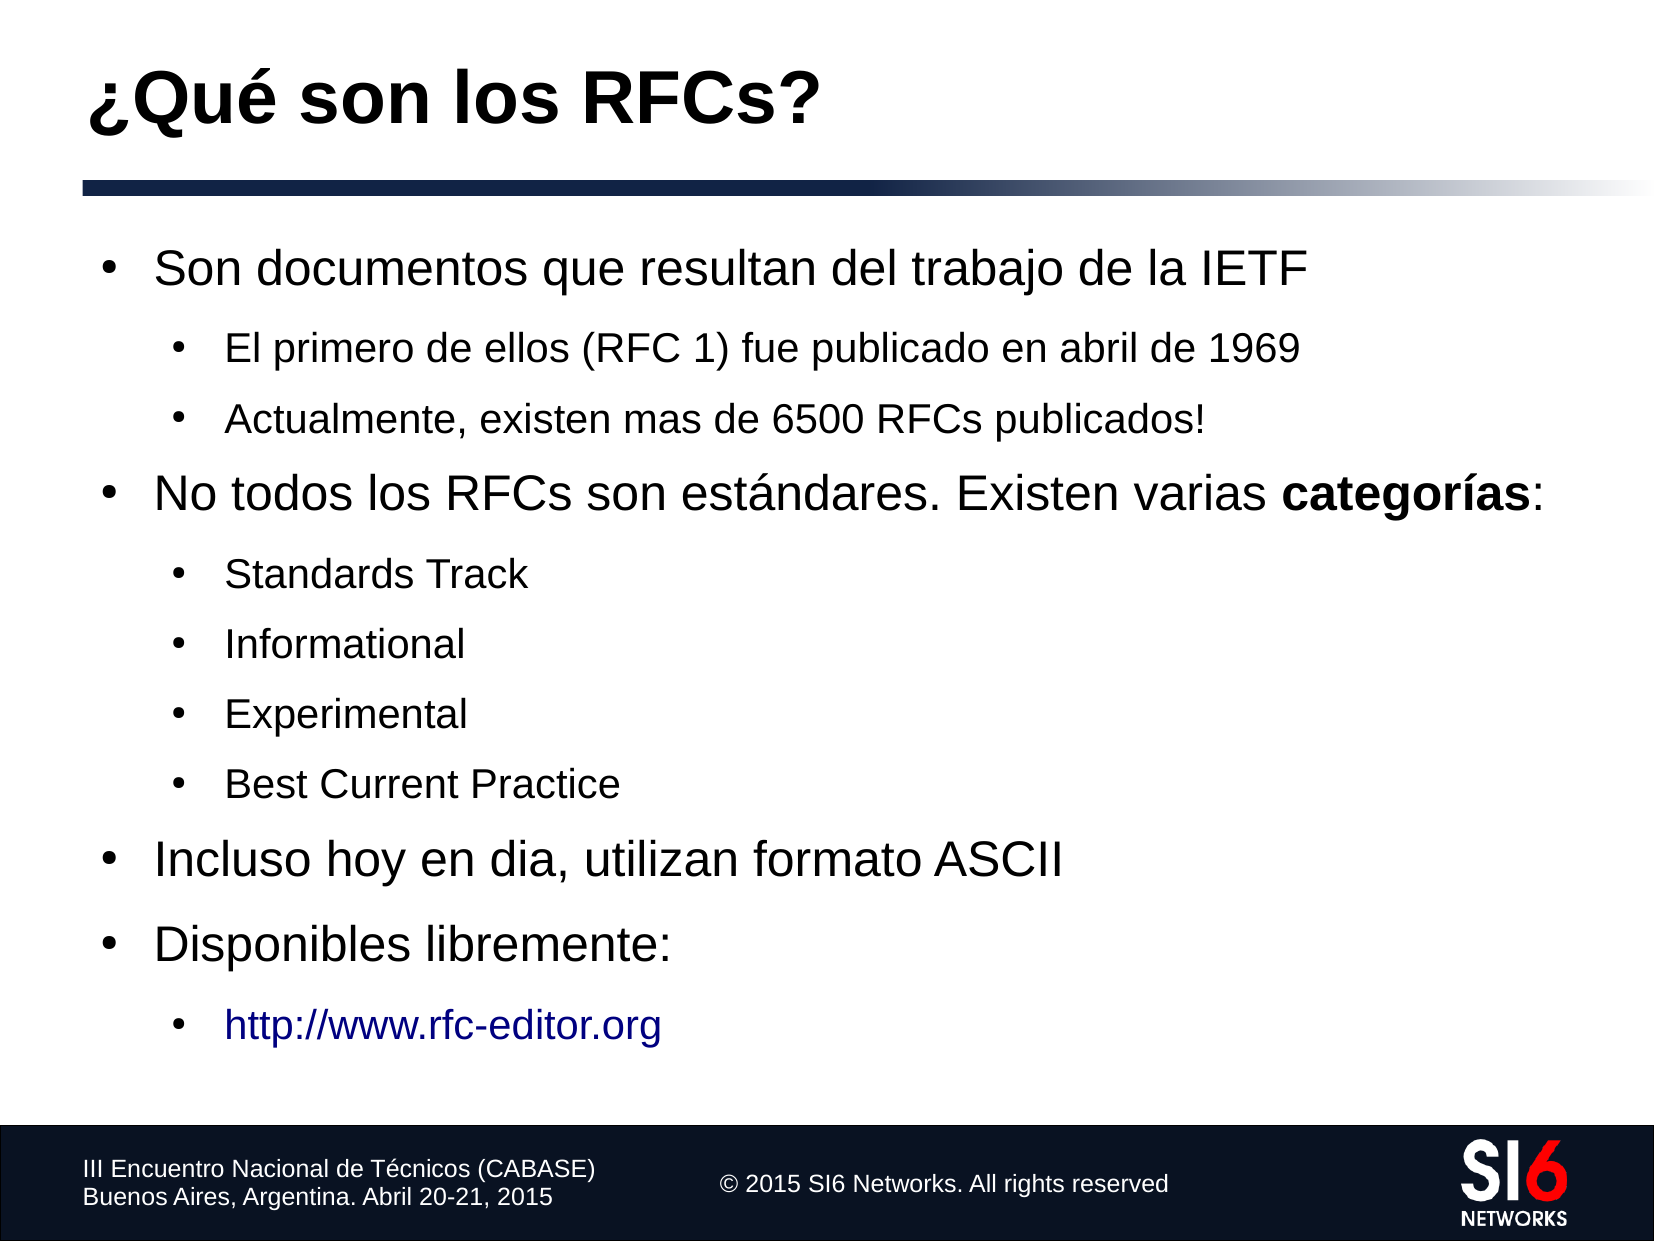

# ¿Qué son los RFCs?
Son documentos que resultan del trabajo de la IETF
El primero de ellos (RFC 1) fue publicado en abril de 1969
Actualmente, existen mas de 6500 RFCs publicados!
No todos los RFCs son estándares. Existen varias categorías:
Standards Track
Informational
Experimental
Best Current Practice
Incluso hoy en dia, utilizan formato ASCII
Disponibles libremente:
http://www.rfc-editor.org